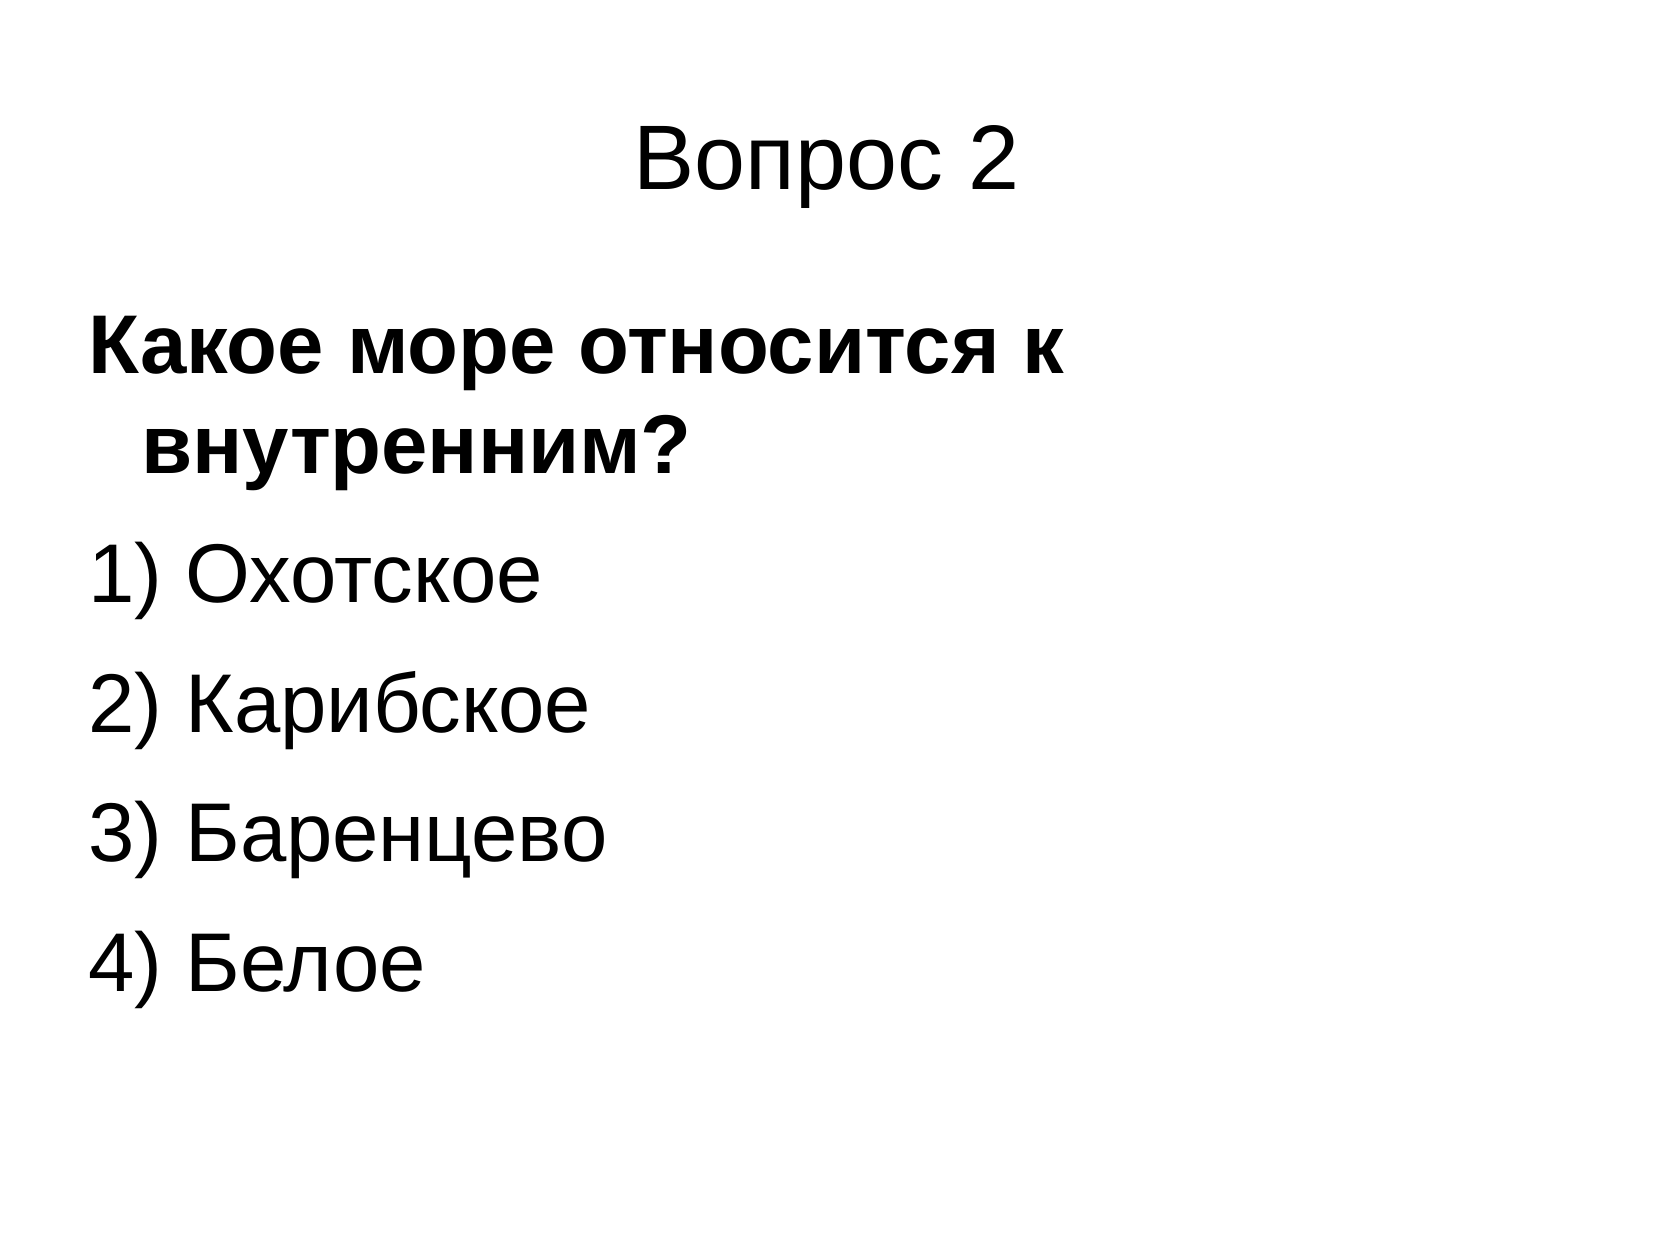

# Вопрос 2
Какое море относится к внутренним?
1) Охотское
2) Карибское
3) Баренцево
4) Белое